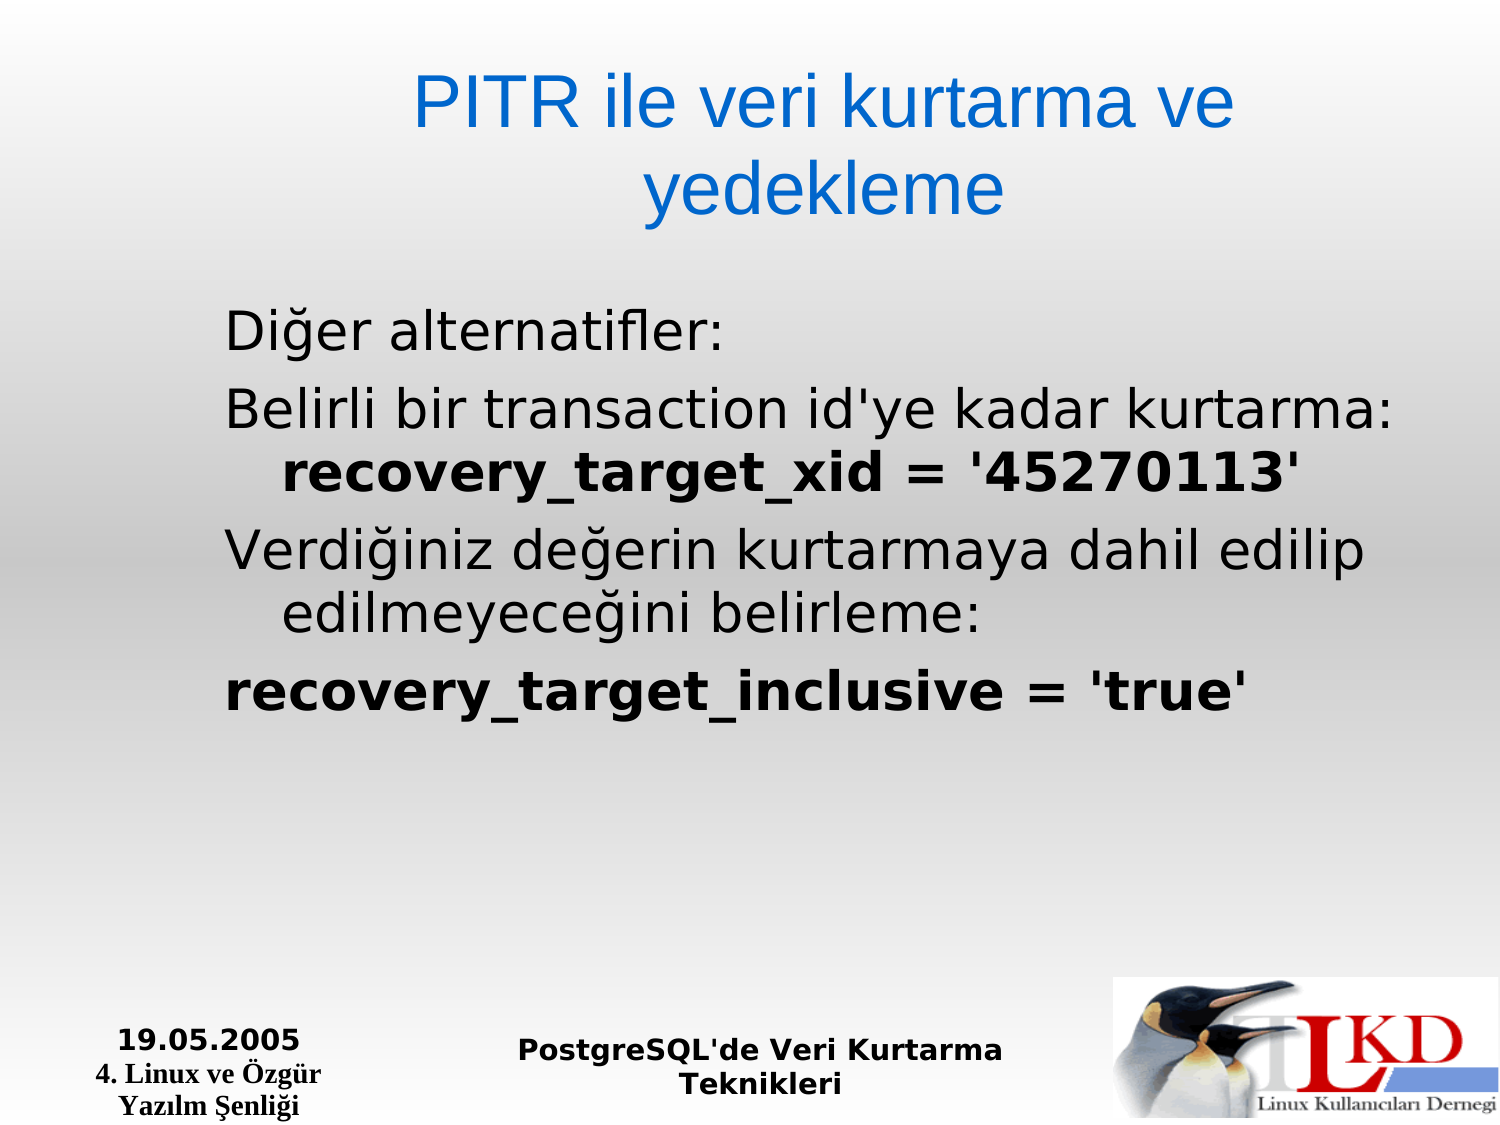

# PITR ile veri kurtarma ve yedekleme
Diğer alternatifler:
Belirli bir transaction id'ye kadar kurtarma:
recovery_target_xid = '45270113'
Verdiğiniz değerin kurtarmaya dahil edilip edilmeyeceğini belirleme:
recovery_target_inclusive = 'true'